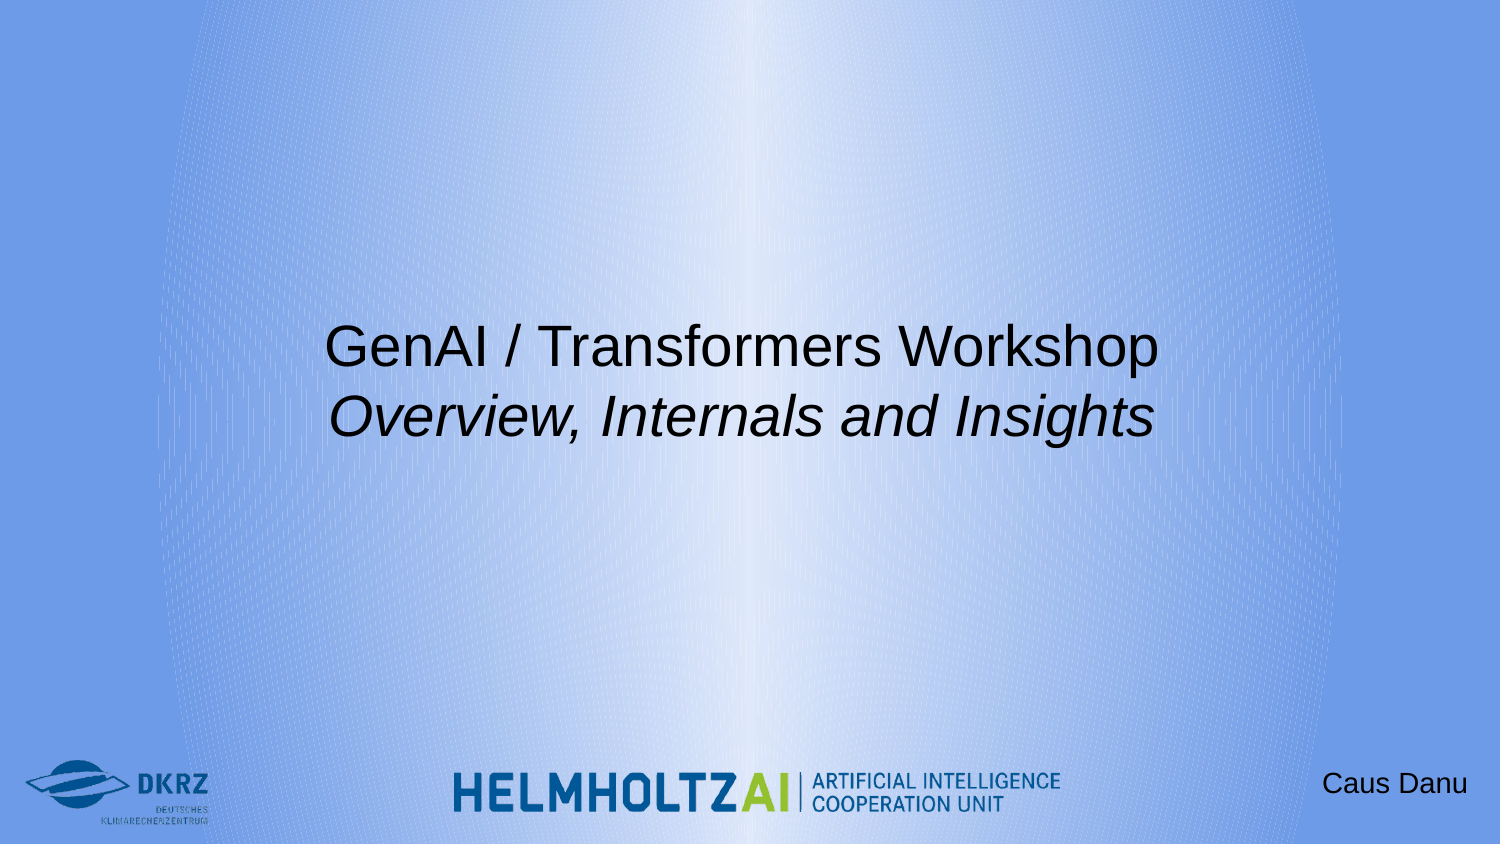

GenAI / Transformers Workshop
Overview, Internals and Insights
Caus Danu